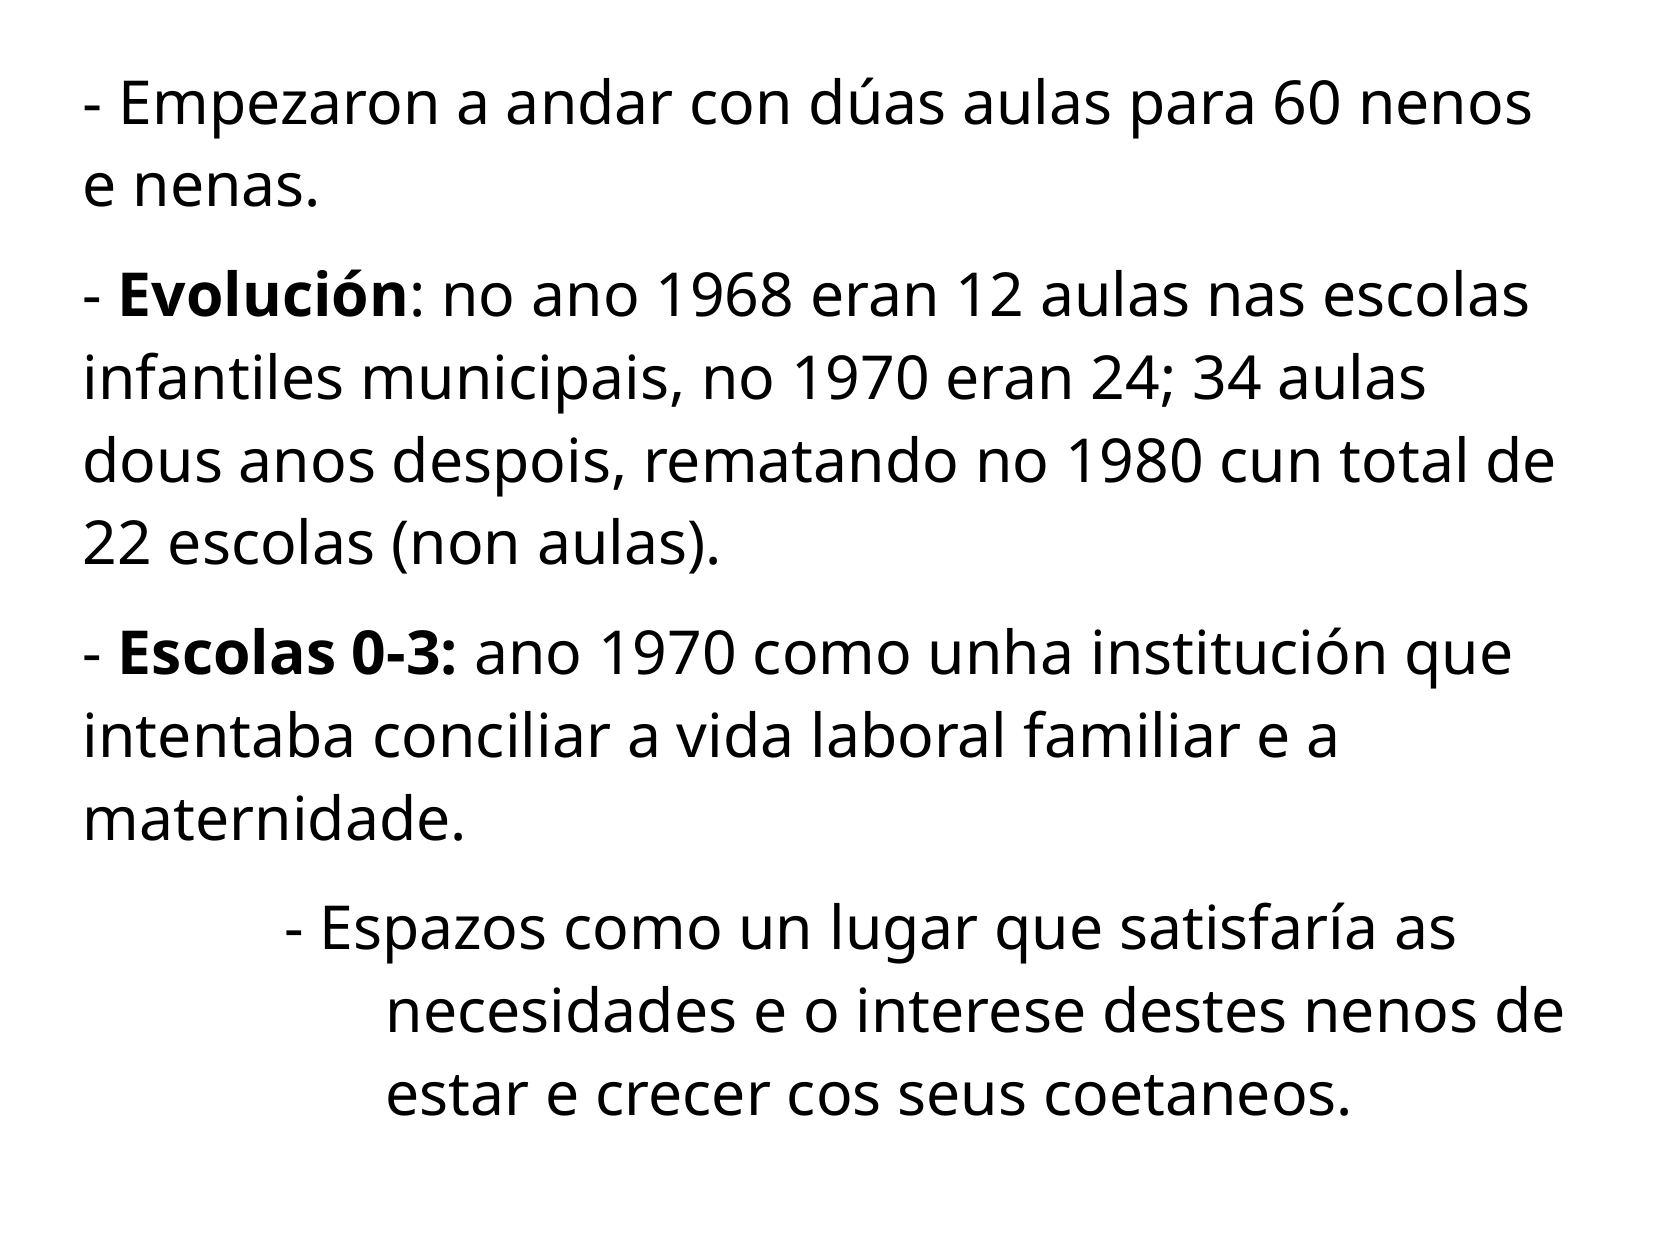

# - Empezaron a andar con dúas aulas para 60 nenos e nenas.
- Evolución: no ano 1968 eran 12 aulas nas escolas infantiles municipais, no 1970 eran 24; 34 aulas dous anos despois, rematando no 1980 cun total de 22 escolas (non aulas).
- Escolas 0-3: ano 1970 como unha institución que intentaba conciliar a vida laboral familiar e a maternidade.
 						 			- Espazos como un lugar que satisfaría as 			 necesidades e o interese destes nenos de 			 estar e crecer cos seus coetaneos.